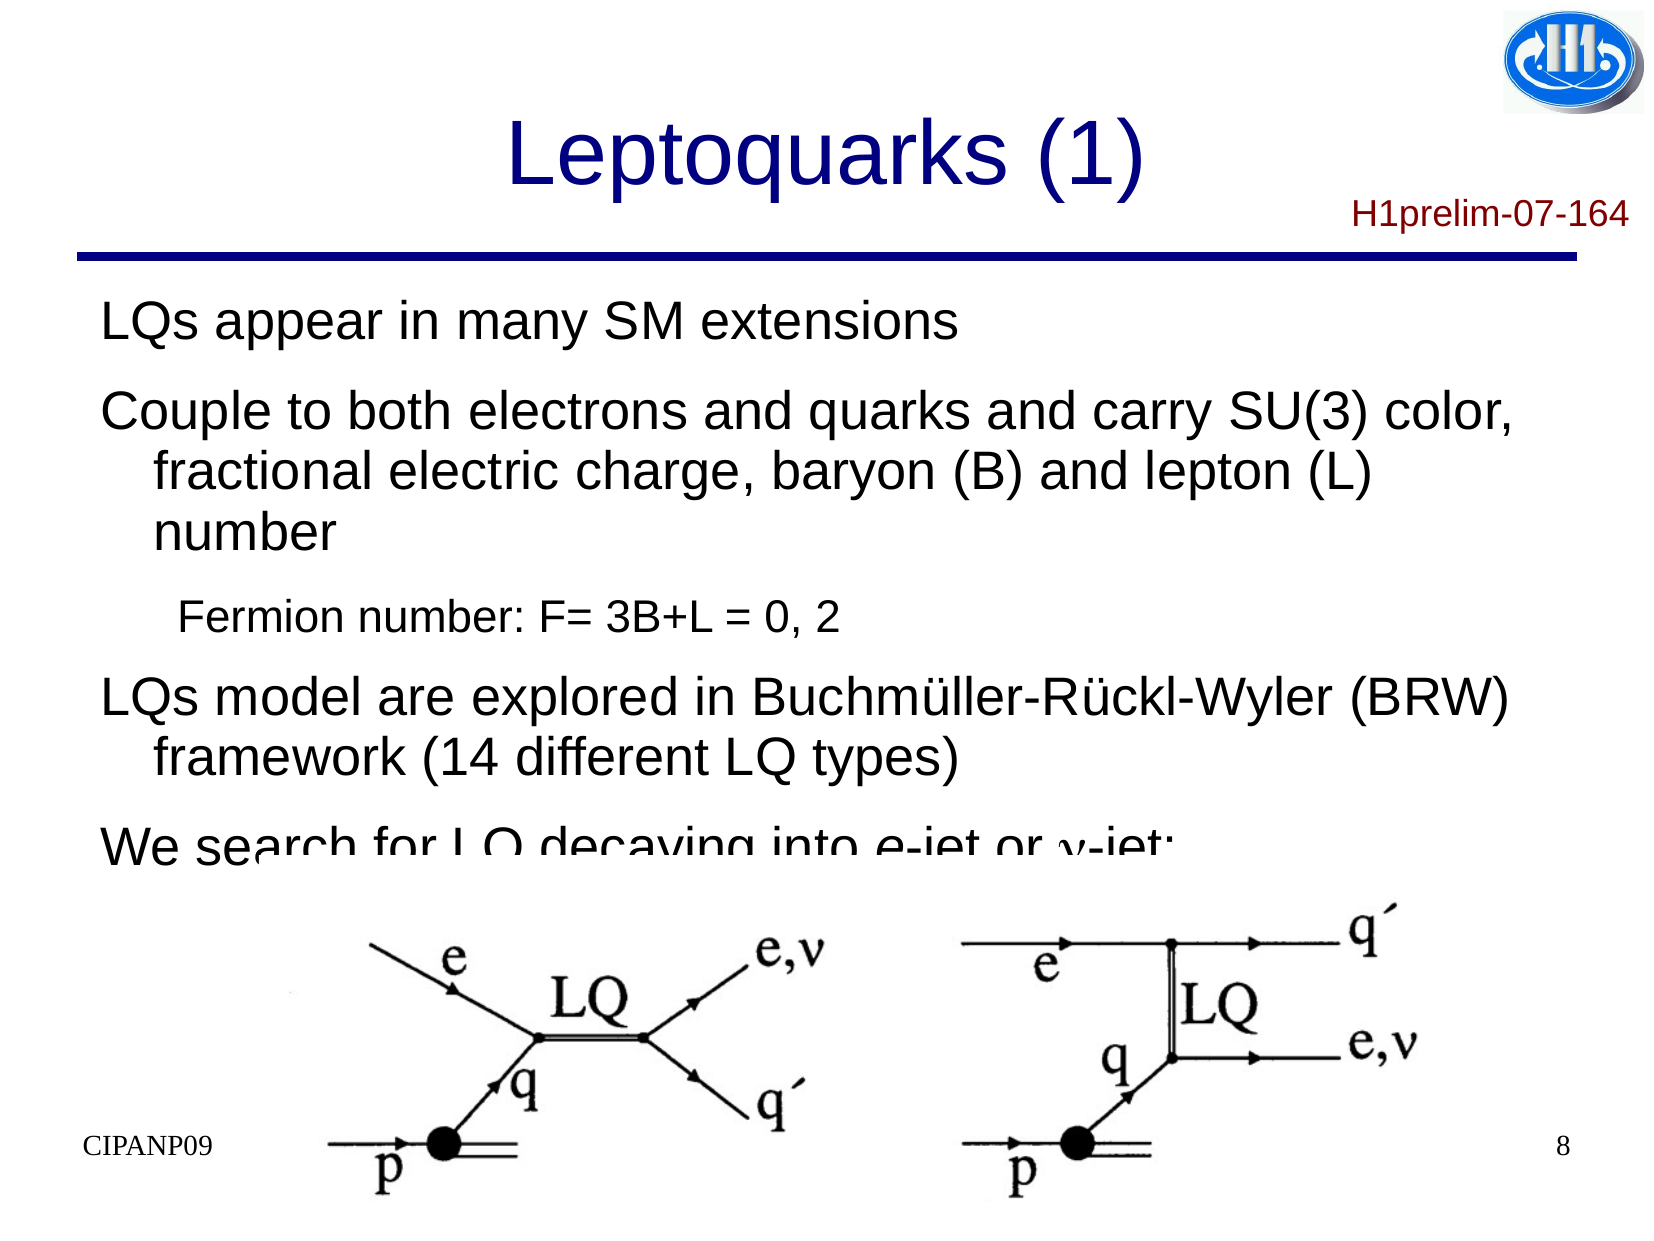

# Leptoquarks (1)
H1prelim-07-164
LQs appear in many SM extensions
Couple to both electrons and quarks and carry SU(3) color, fractional electric charge, baryon (B) and lepton (L) number
Fermion number: F= 3B+L = 0, 2
LQs model are explored in Buchmüller-Rückl-Wyler (BRW) framework (14 different LQ types)
We search for LQ decaying into e-jet or n-jet:
8